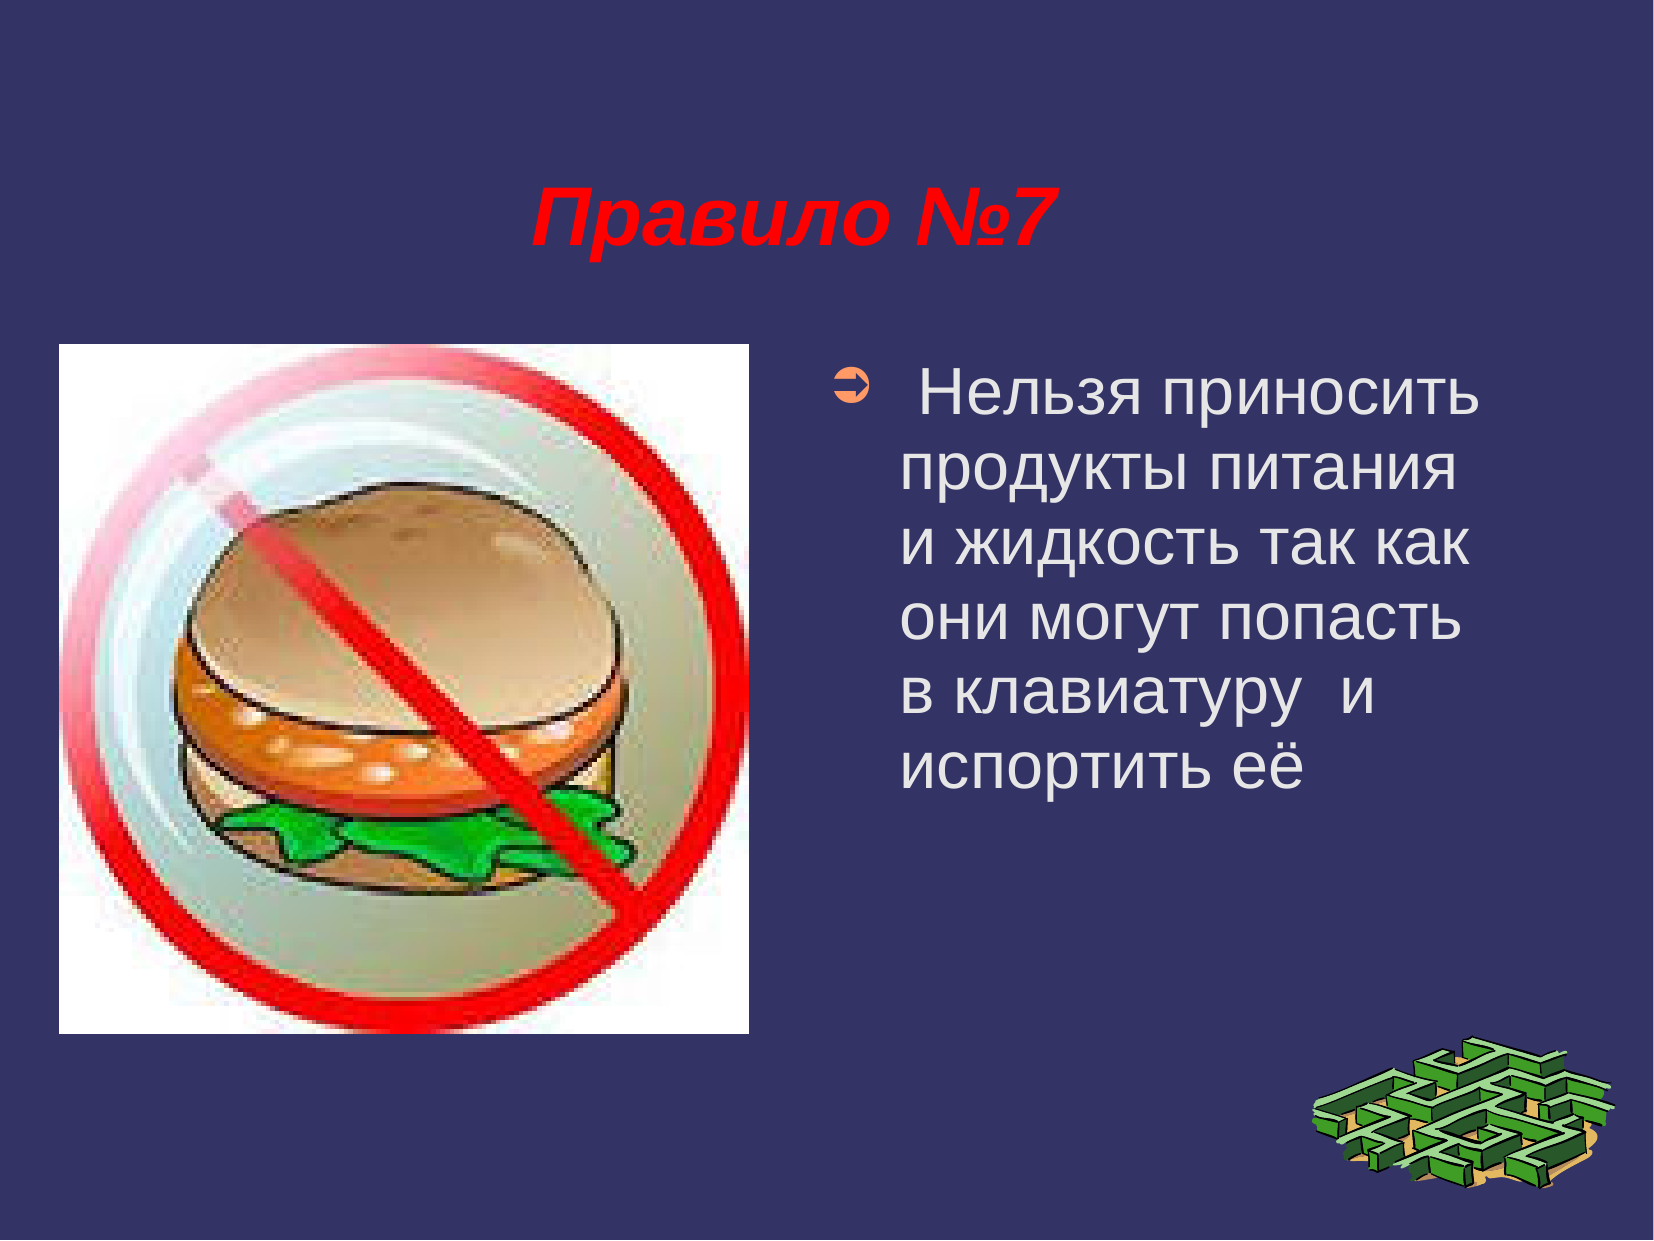

# Правило №7
 Нельзя приносить продукты питания и жидкость так как они могут попасть в клавиатуру и испортить её